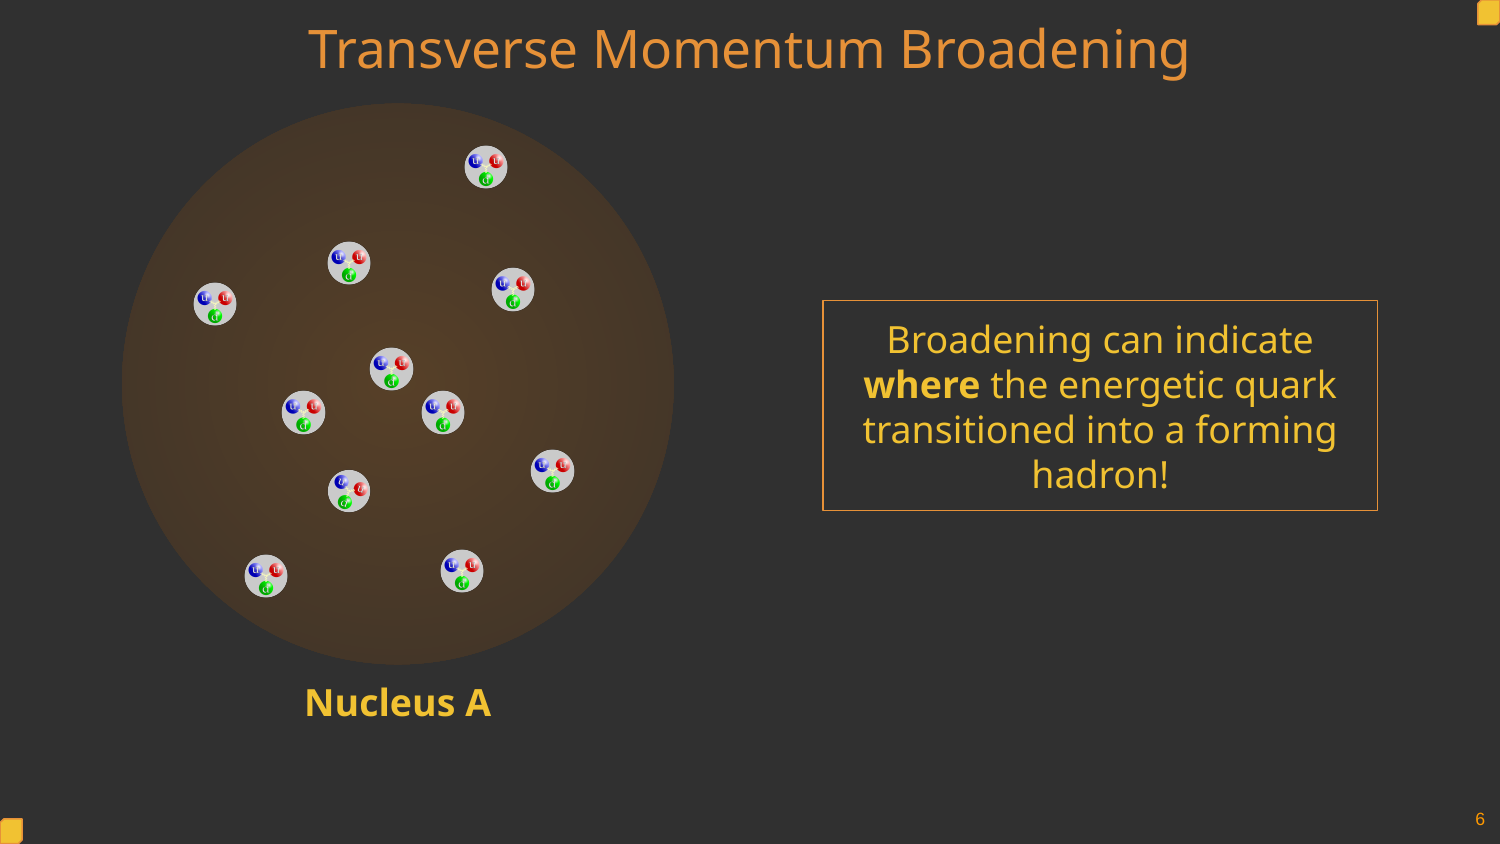

# Transverse Momentum Broadening
Broadening can indicate where the energetic quark transitioned into a forming hadron!
Nucleus A